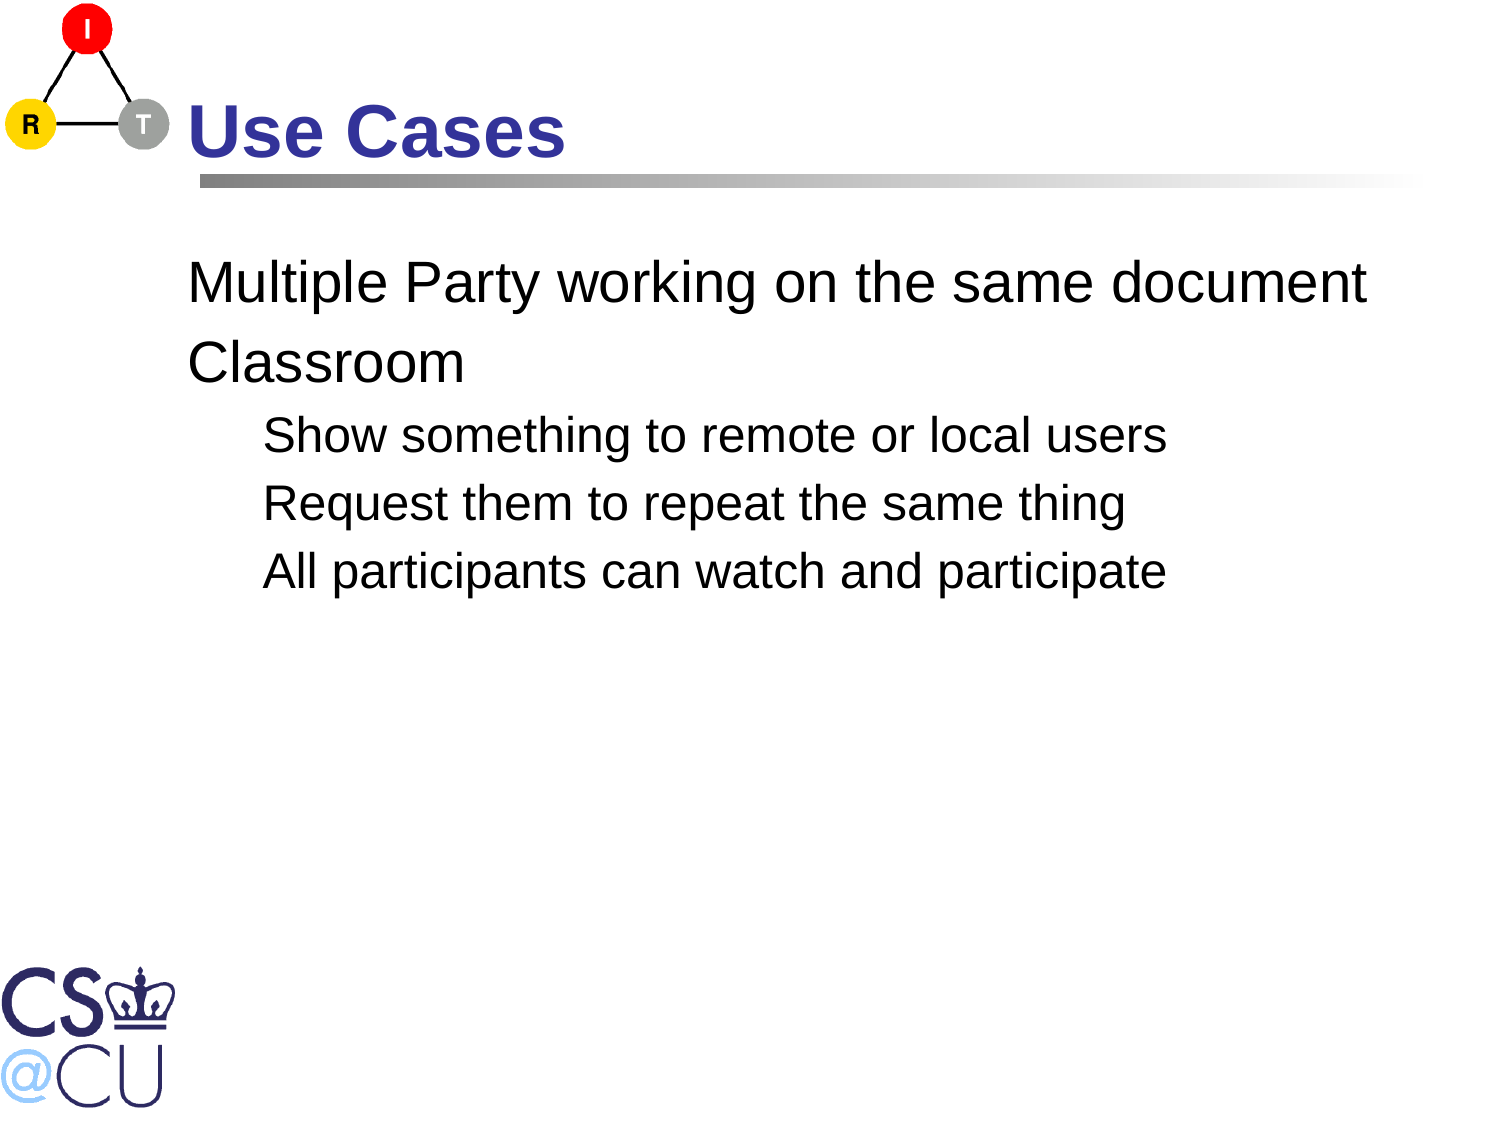

# Use Cases
Multiple Party working on the same document
Classroom
Show something to remote or local users
Request them to repeat the same thing
All participants can watch and participate